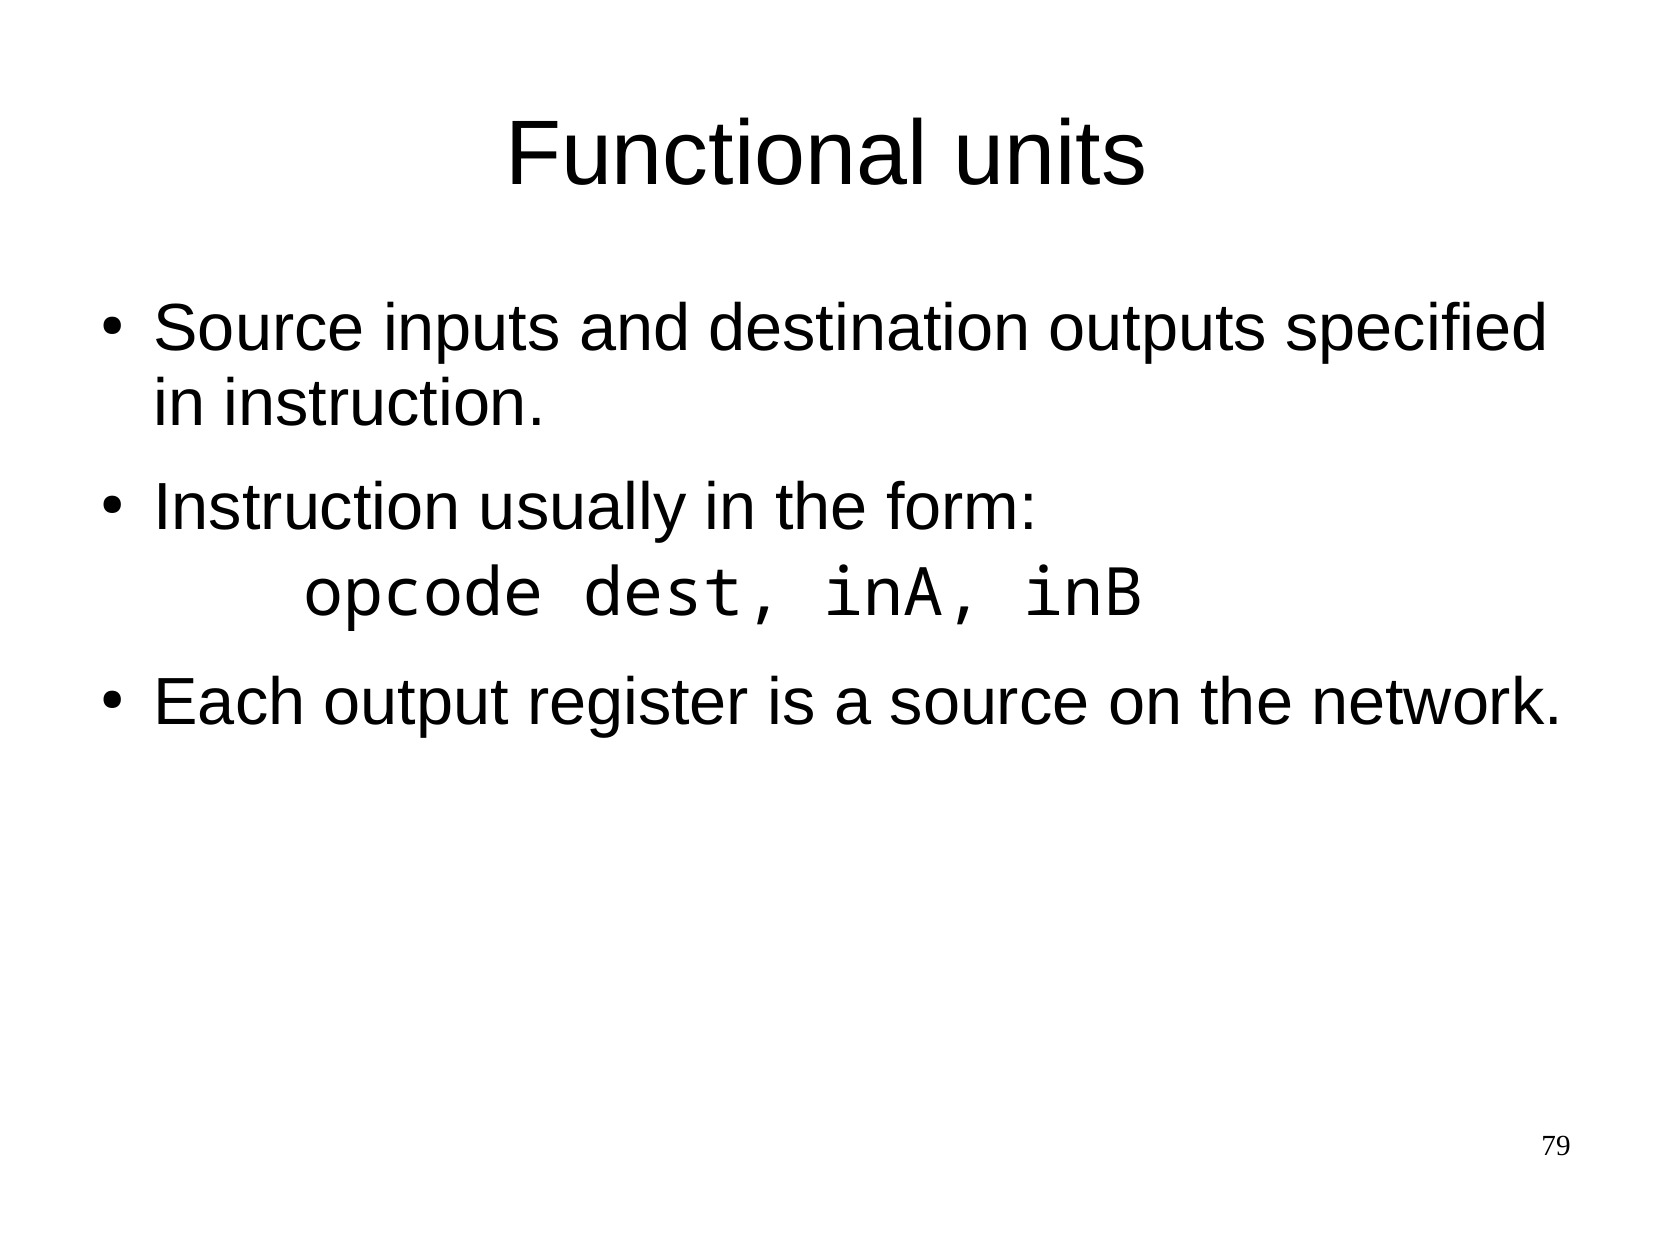

# Functional units
Source inputs and destination outputs specified in instruction.
Instruction usually in the form:
		opcode dest, inA, inB
Each output register is a source on the network.
79